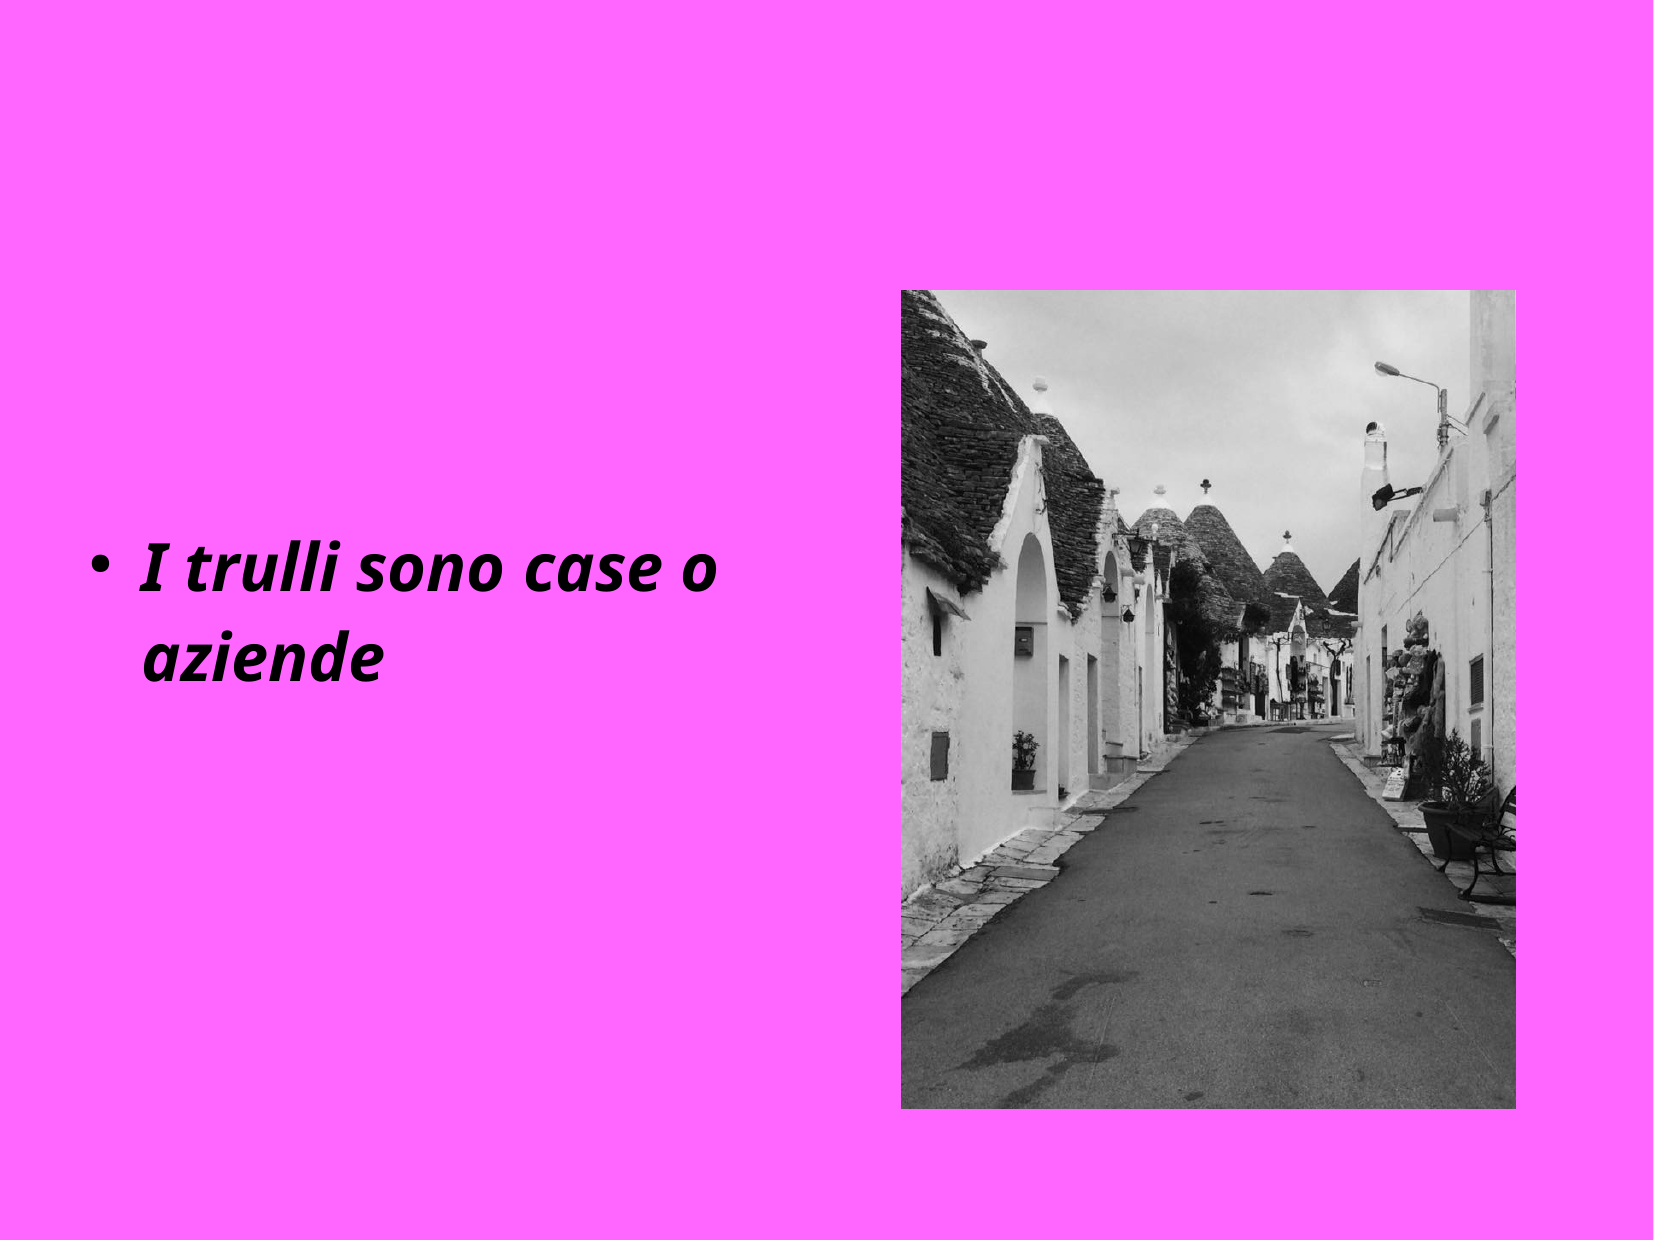

#
I trulli sono case o aziende